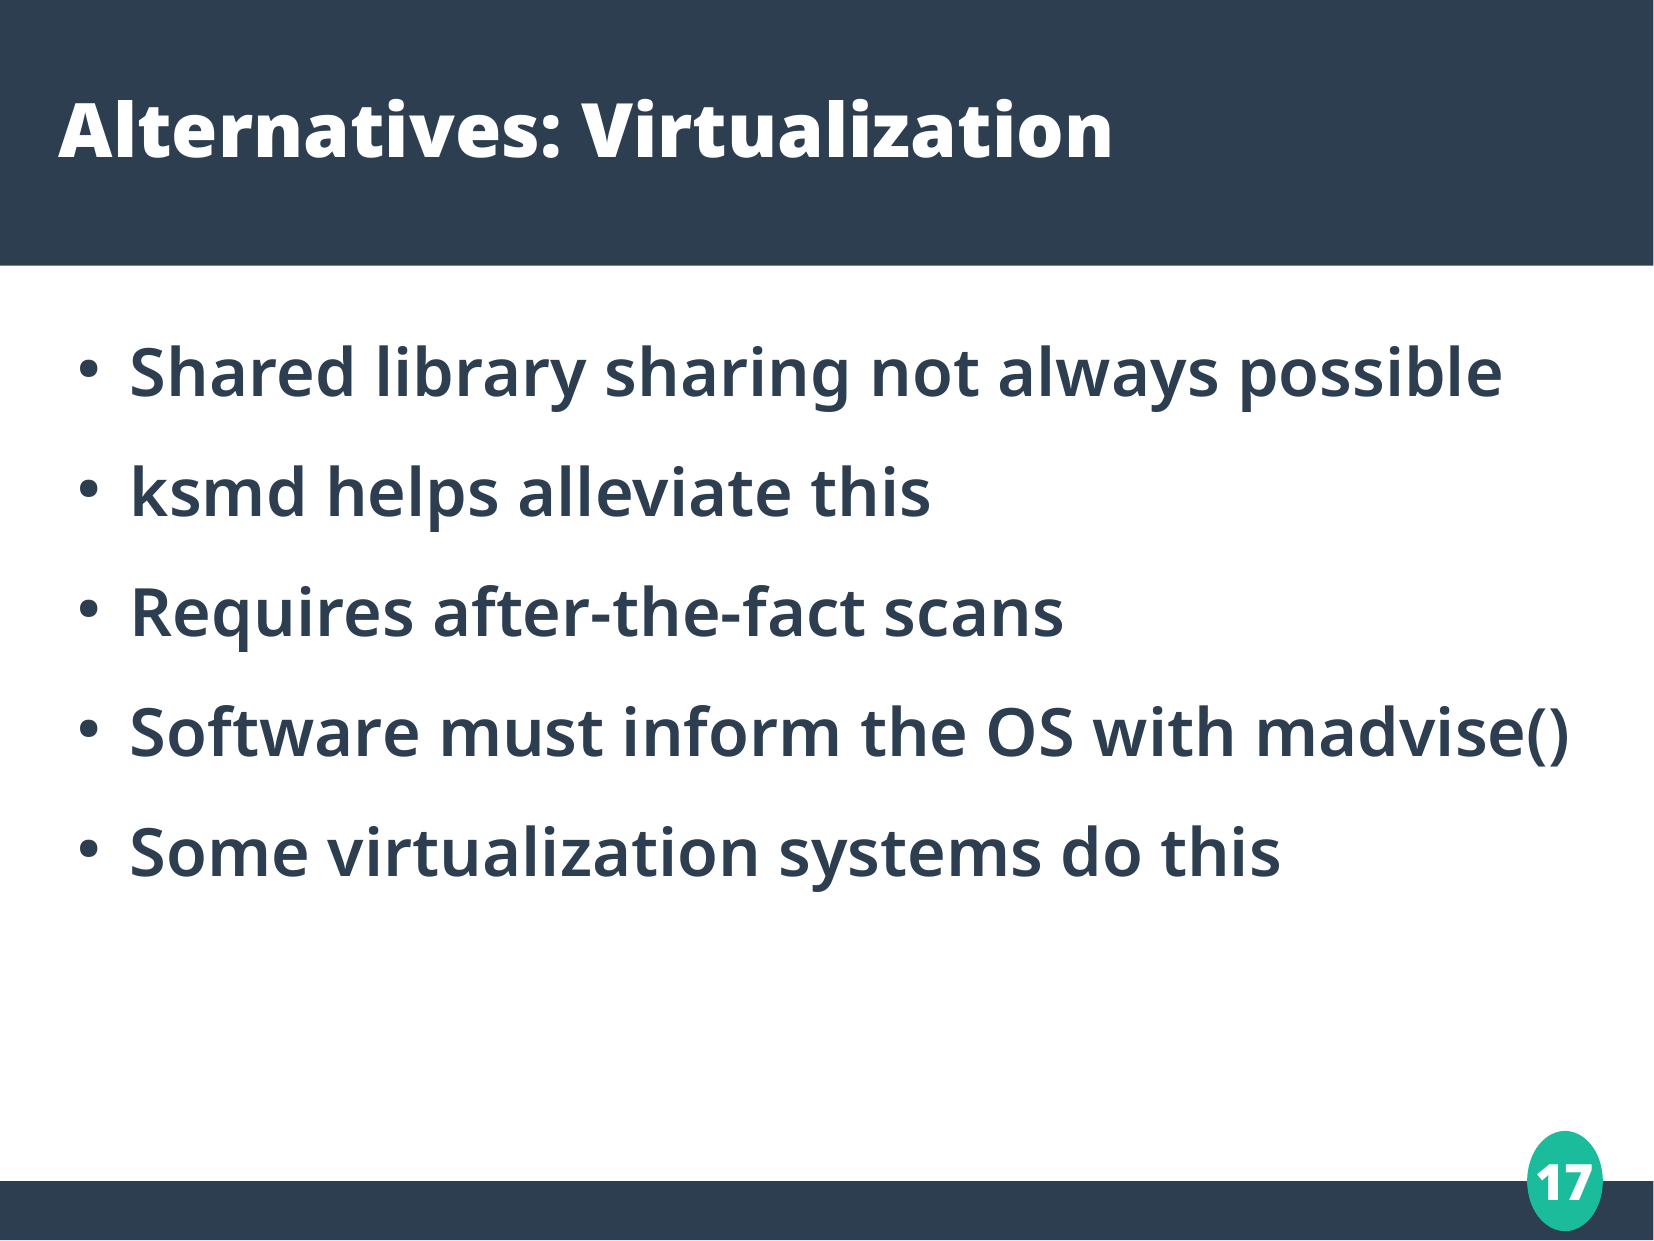

# Alternatives: Virtualization
Shared library sharing not always possible
ksmd helps alleviate this
Requires after-the-fact scans
Software must inform the OS with madvise()
Some virtualization systems do this